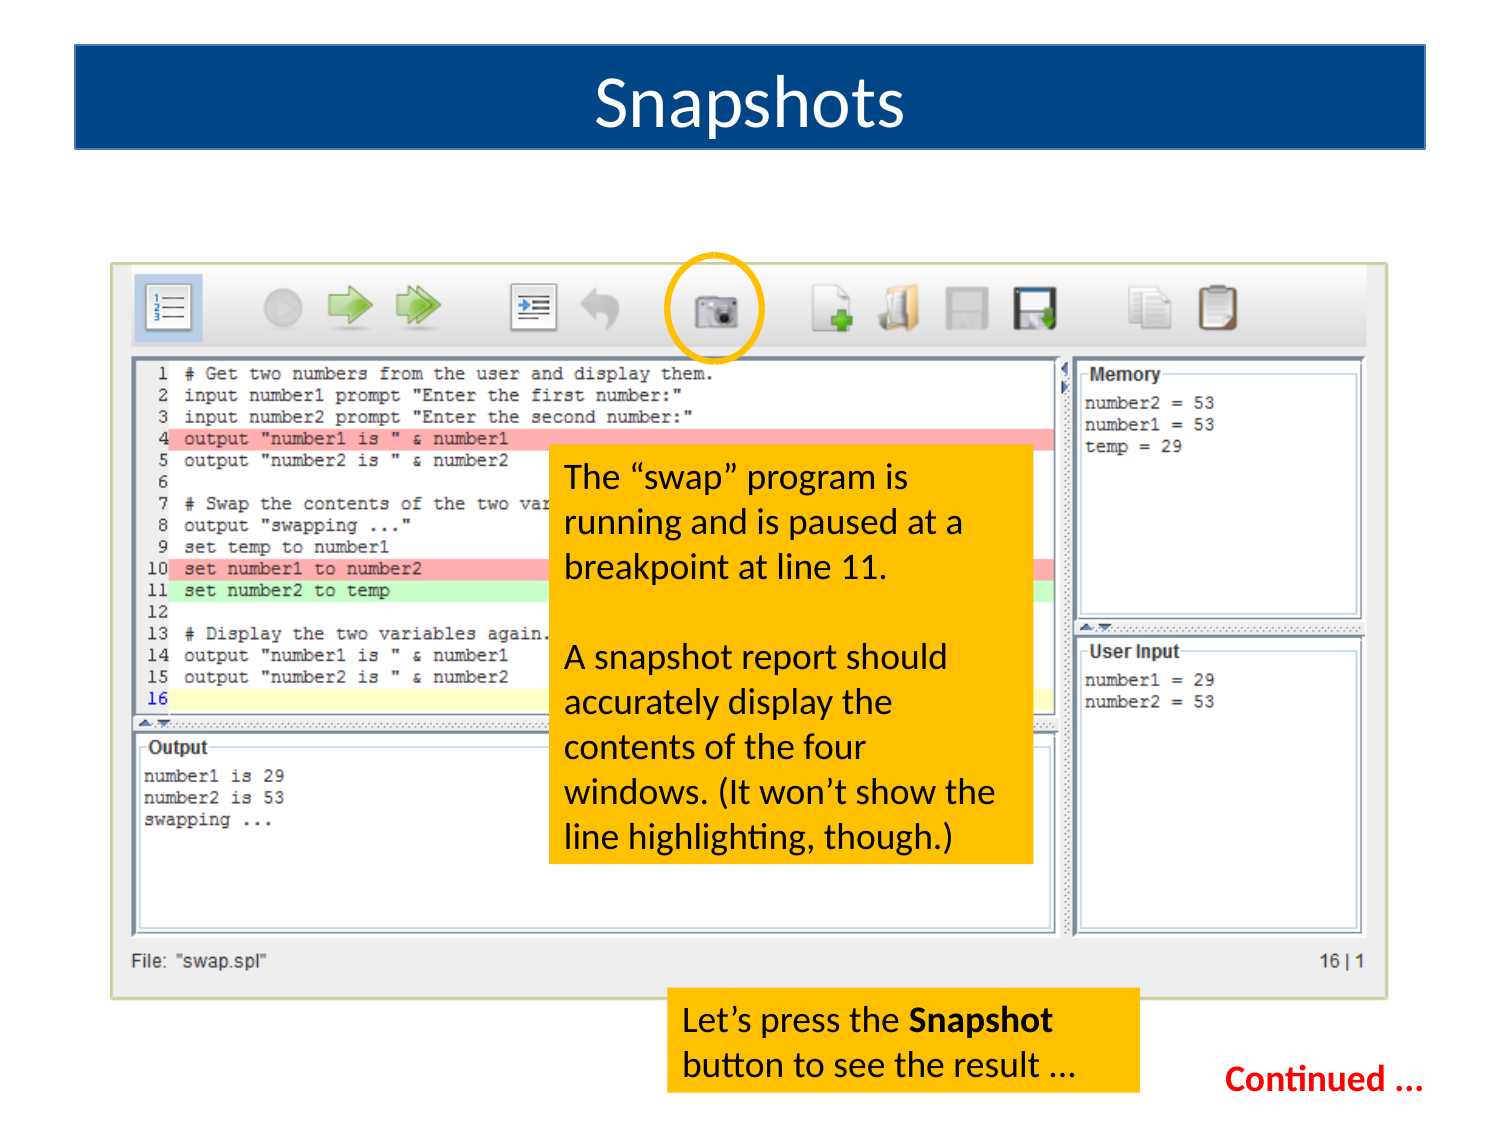

# Snapshots
The “swap” program is running and is paused at a breakpoint at line 11.
A snapshot report should accurately display the contents of the four windows. (It won’t show the line highlighting, though.)
Let’s press the Snapshot button to see the result ...
Continued ...